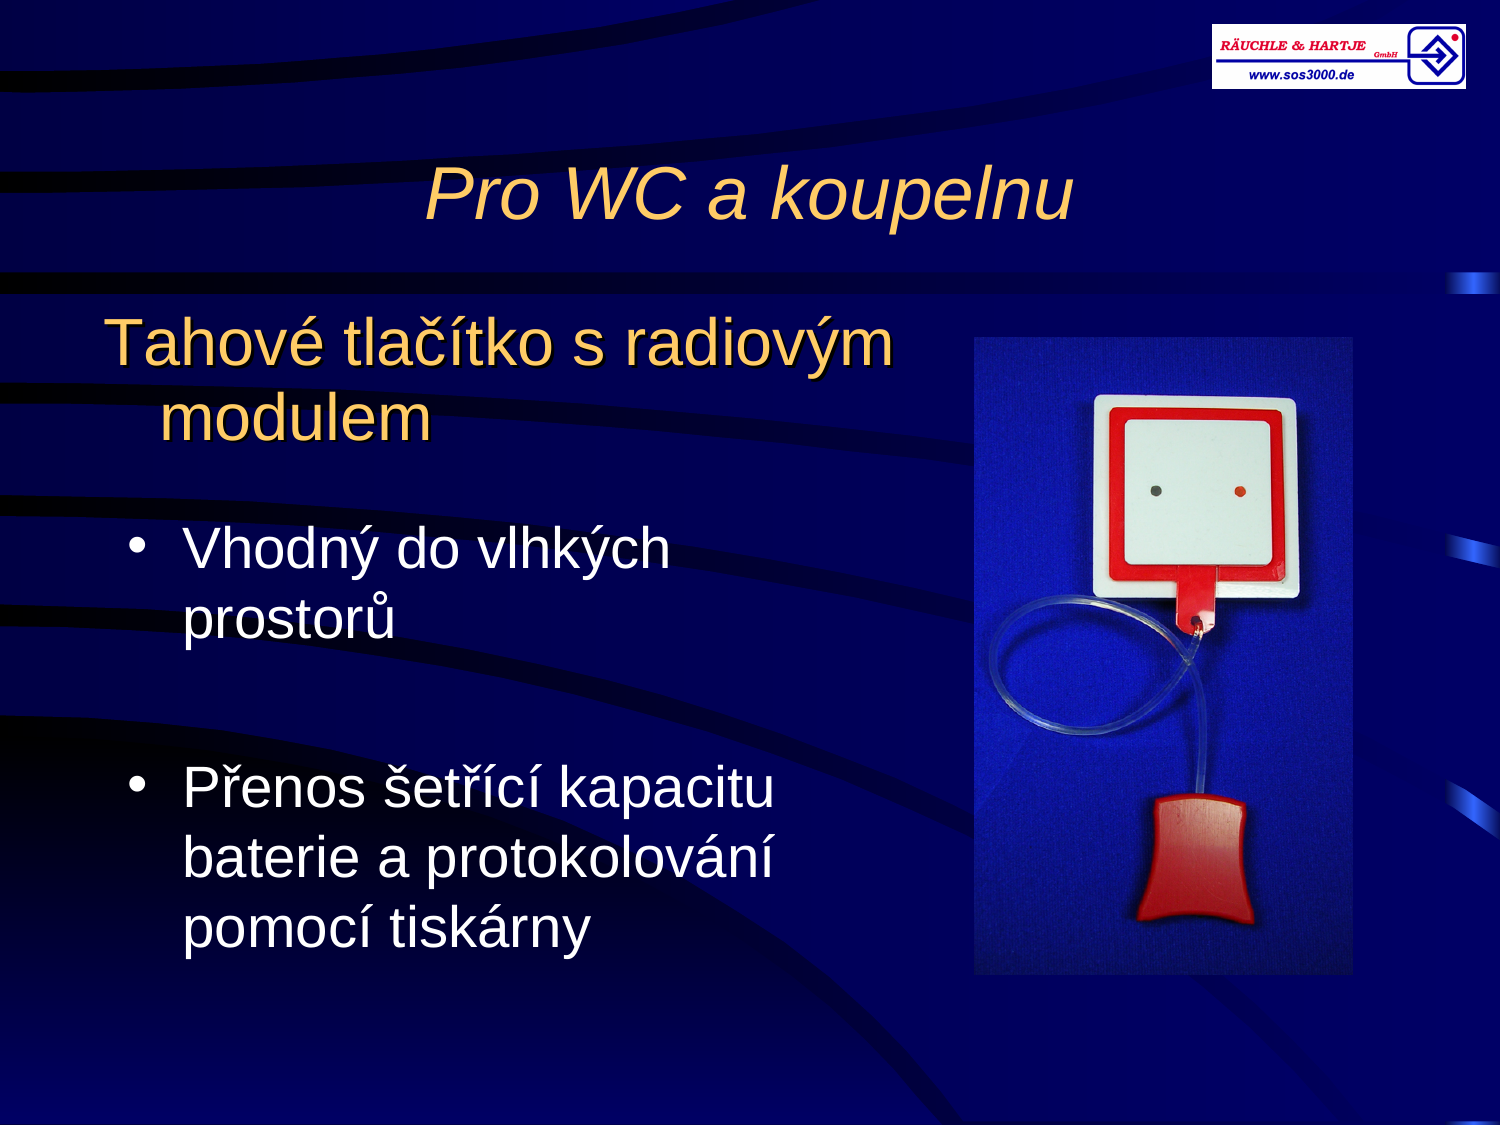

# Pro WC a koupelnu
Tahové tlačítko s radiovým modulem
Vhodný do vlhkých prostorů
Přenos šetřící kapacitu baterie a protokolování pomocí tiskárny